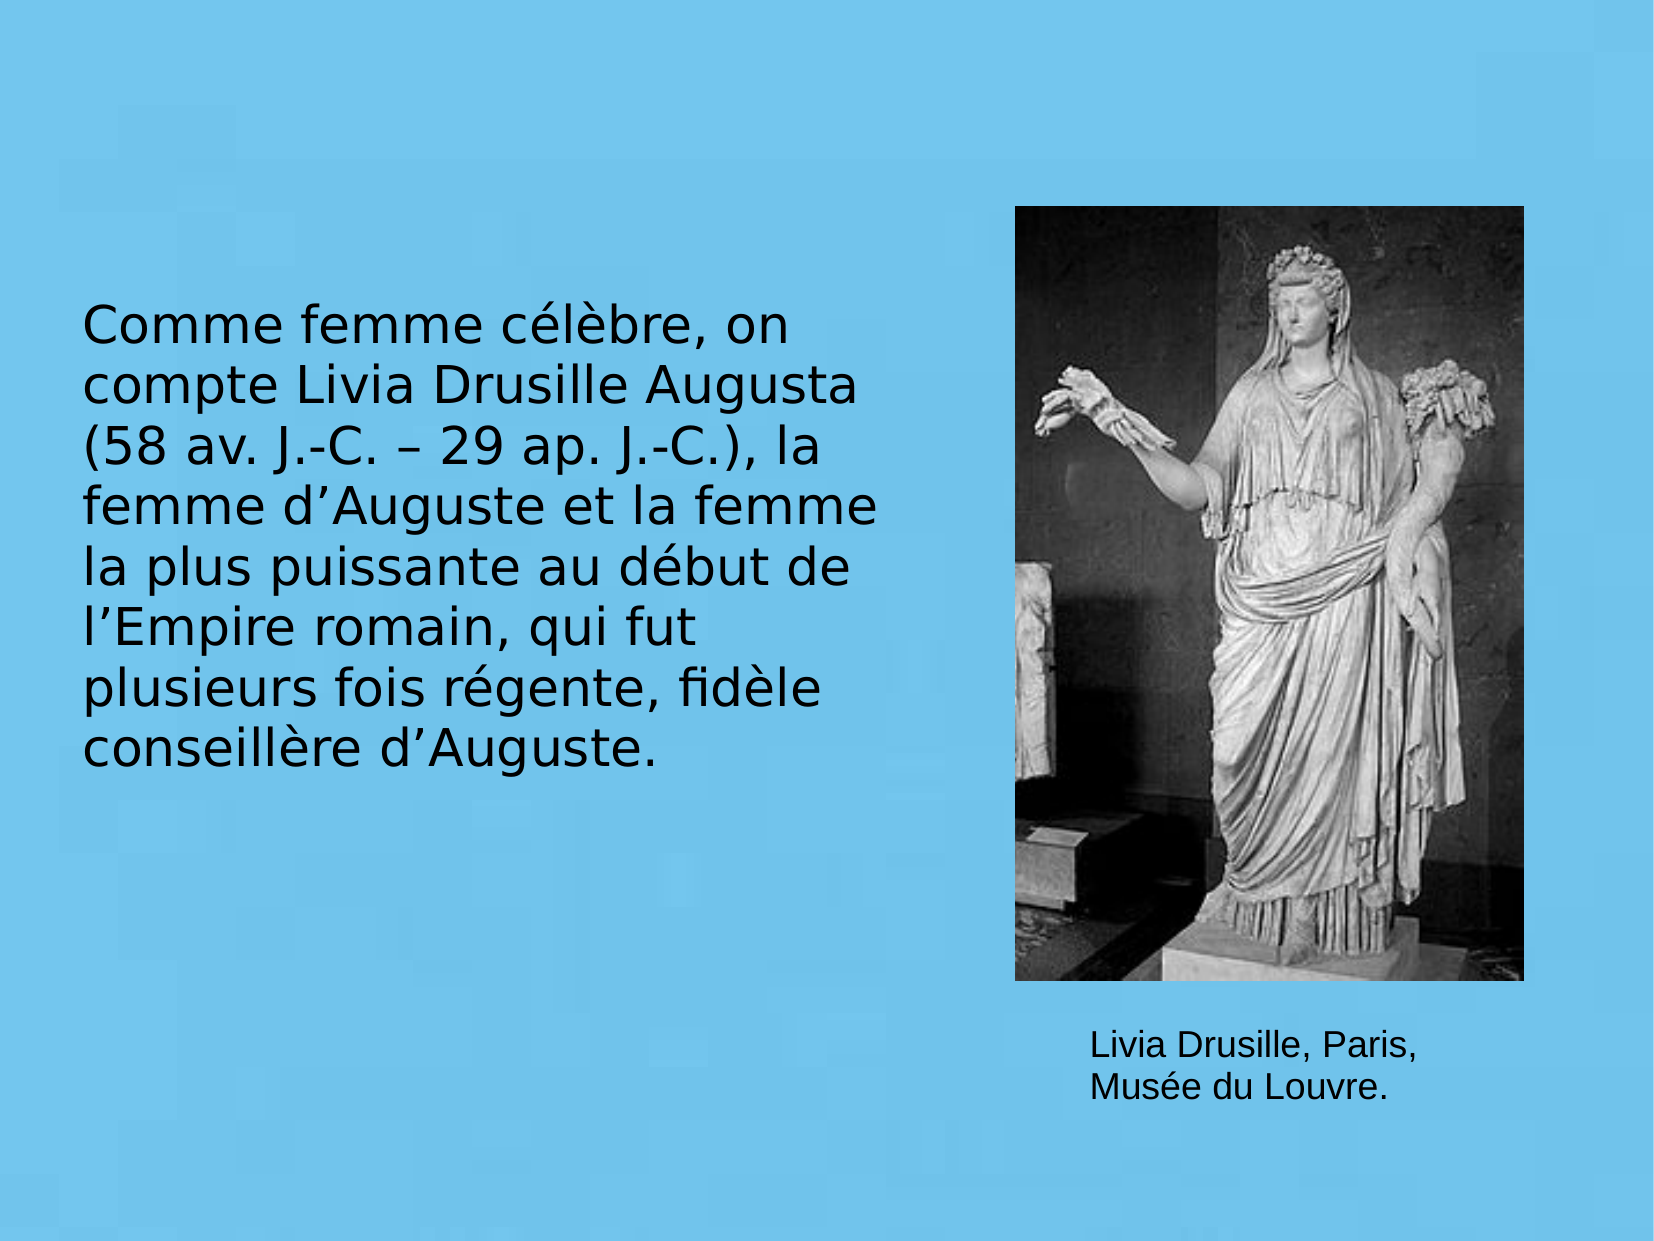

# Comme femme célèbre, on compte Livia Drusille Augusta (58 av. J.-C. – 29 ap. J.-C.), la femme d’Auguste et la femme la plus puissante au début de l’Empire romain, qui fut plusieurs fois régente, fidèle conseillère d’Auguste.
Livia Drusille, Paris, Musée du Louvre.